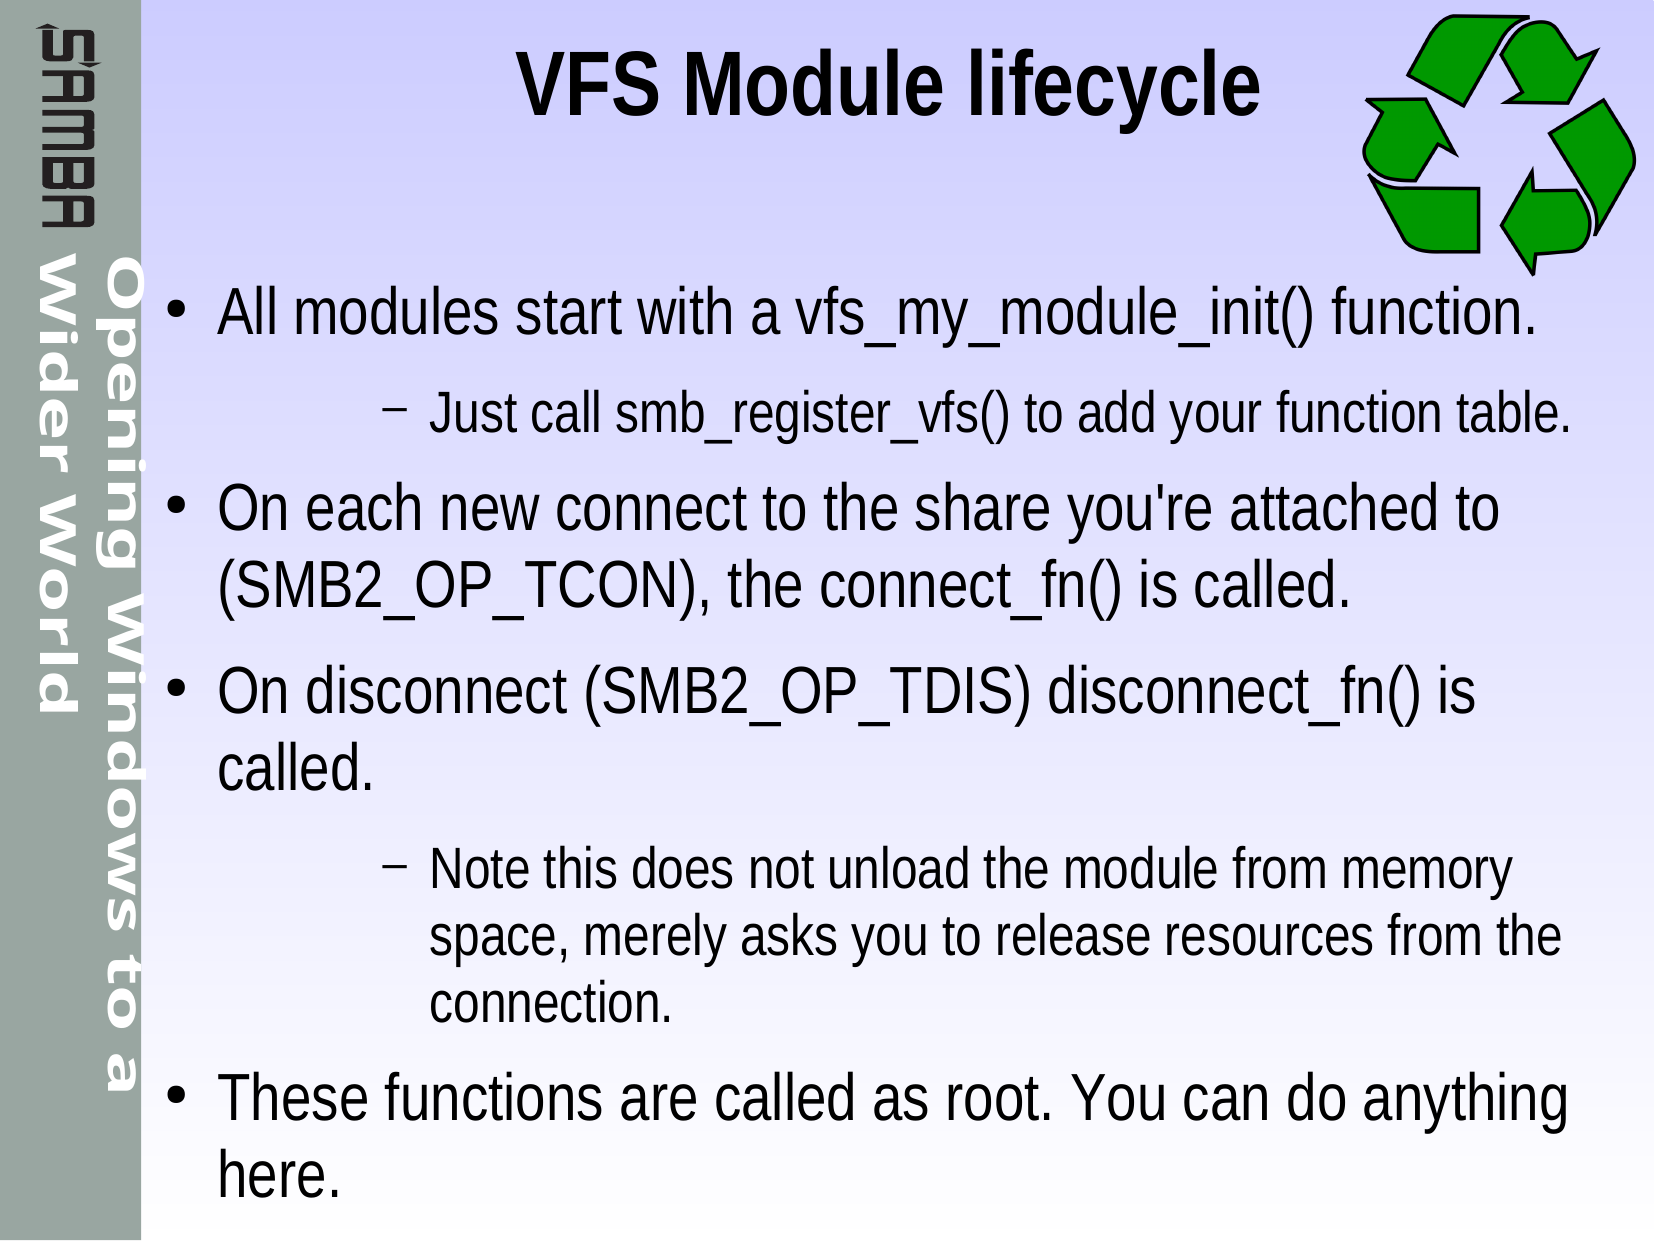

# VFS Module lifecycle
All modules start with a vfs_my_module_init() function.
Just call smb_register_vfs() to add your function table.
On each new connect to the share you're attached to (SMB2_OP_TCON), the connect_fn() is called.
On disconnect (SMB2_OP_TDIS) disconnect_fn() is called.
Note this does not unload the module from memory space, merely asks you to release resources from the connection.
These functions are called as root. You can do anything here.